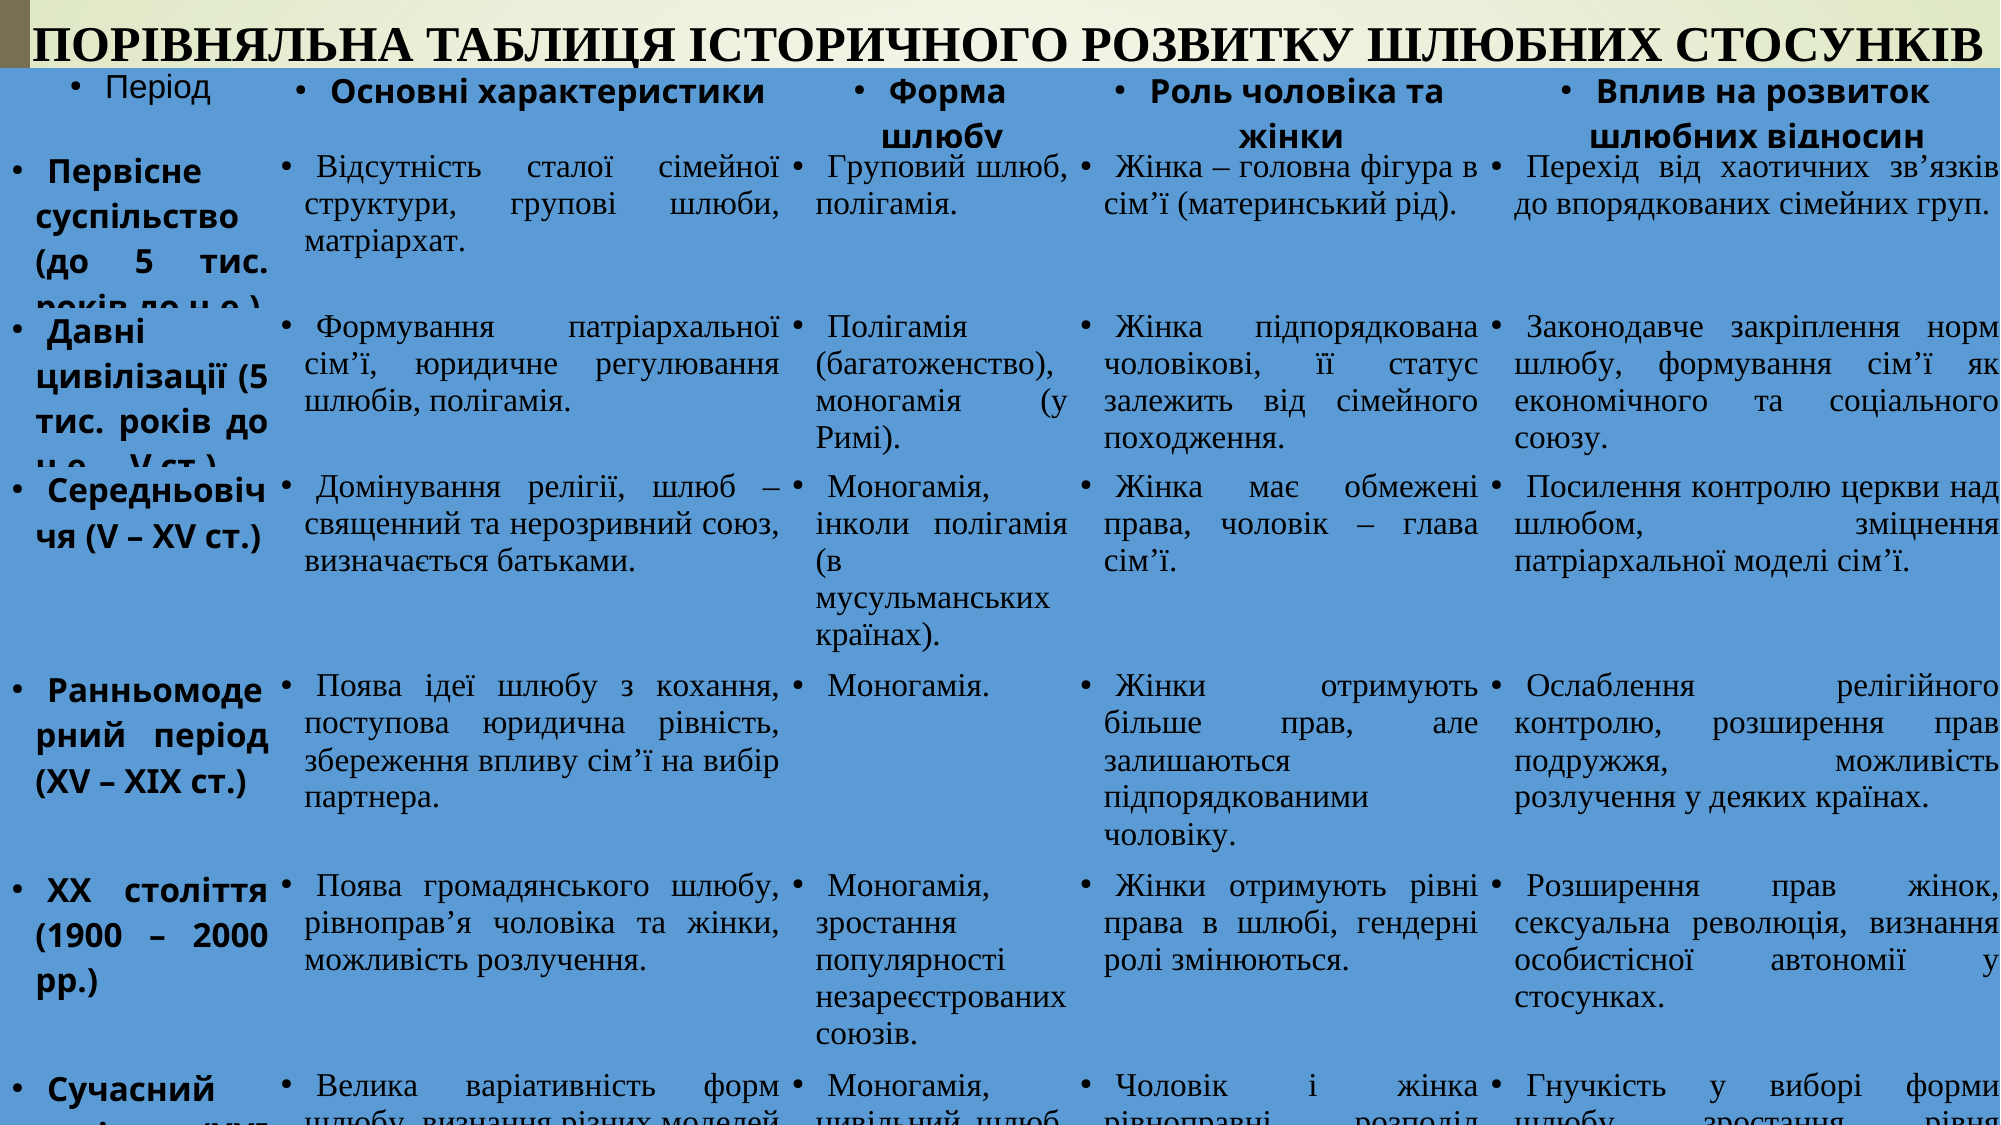

ПОРІВНЯЛЬНА ТАБЛИЦЯ ІСТОРИЧНОГО РОЗВИТКУ ШЛЮБНИХ СТОСУНКІВ
| Період | Основні характеристики | Форма шлюбу | Роль чоловіка та жінки | Вплив на розвиток шлюбних відносин |
| --- | --- | --- | --- | --- |
| Первісне суспільство (до 5 тис. років до н.е.) | Відсутність сталої сімейної структури, групові шлюби, матріархат. | Груповий шлюб, полігамія. | Жінка – головна фігура в сім’ї (материнський рід). | Перехід від хаотичних зв’язків до впорядкованих сімейних груп. |
| Давні цивілізації (5 тис. років до н.е. – V ст.) | Формування патріархальної сім’ї, юридичне регулювання шлюбів, полігамія. | Полігамія (багатоженство), моногамія (у Римі). | Жінка підпорядкована чоловікові, її статус залежить від сімейного походження. | Законодавче закріплення норм шлюбу, формування сім’ї як економічного та соціального союзу. |
| Середньовіччя (V – XV ст.) | Домінування релігії, шлюб – священний та нерозривний союз, визначається батьками. | Моногамія, інколи полігамія (в мусульманських країнах). | Жінка має обмежені права, чоловік – глава сім’ї. | Посилення контролю церкви над шлюбом, зміцнення патріархальної моделі сім’ї. |
| Ранньомодерний період (XV – XIX ст.) | Поява ідеї шлюбу з кохання, поступова юридична рівність, збереження впливу сім’ї на вибір партнера. | Моногамія. | Жінки отримують більше прав, але залишаються підпорядкованими чоловіку. | Ослаблення релігійного контролю, розширення прав подружжя, можливість розлучення у деяких країнах. |
| XX століття (1900 – 2000 рр.) | Поява громадянського шлюбу, рівноправ’я чоловіка та жінки, можливість розлучення. | Моногамія, зростання популярності незареєстрованих союзів. | Жінки отримують рівні права в шлюбі, гендерні ролі змінюються. | Розширення прав жінок, сексуальна революція, визнання особистісної автономії у стосунках. |
| Сучасний період (XXI ст.) | Велика варіативність форм шлюбу, визнання різних моделей сімейних відносин, гендерна рівність. | Моногамія, цивільний шлюб, партнерські союзи, одностатеві шлюби. | Чоловік і жінка рівноправні, розподіл ролей у сім’ї залежить від домовленостей. | Гнучкість у виборі форми шлюбу, зростання рівня індивідуальної свободи та автономії. |